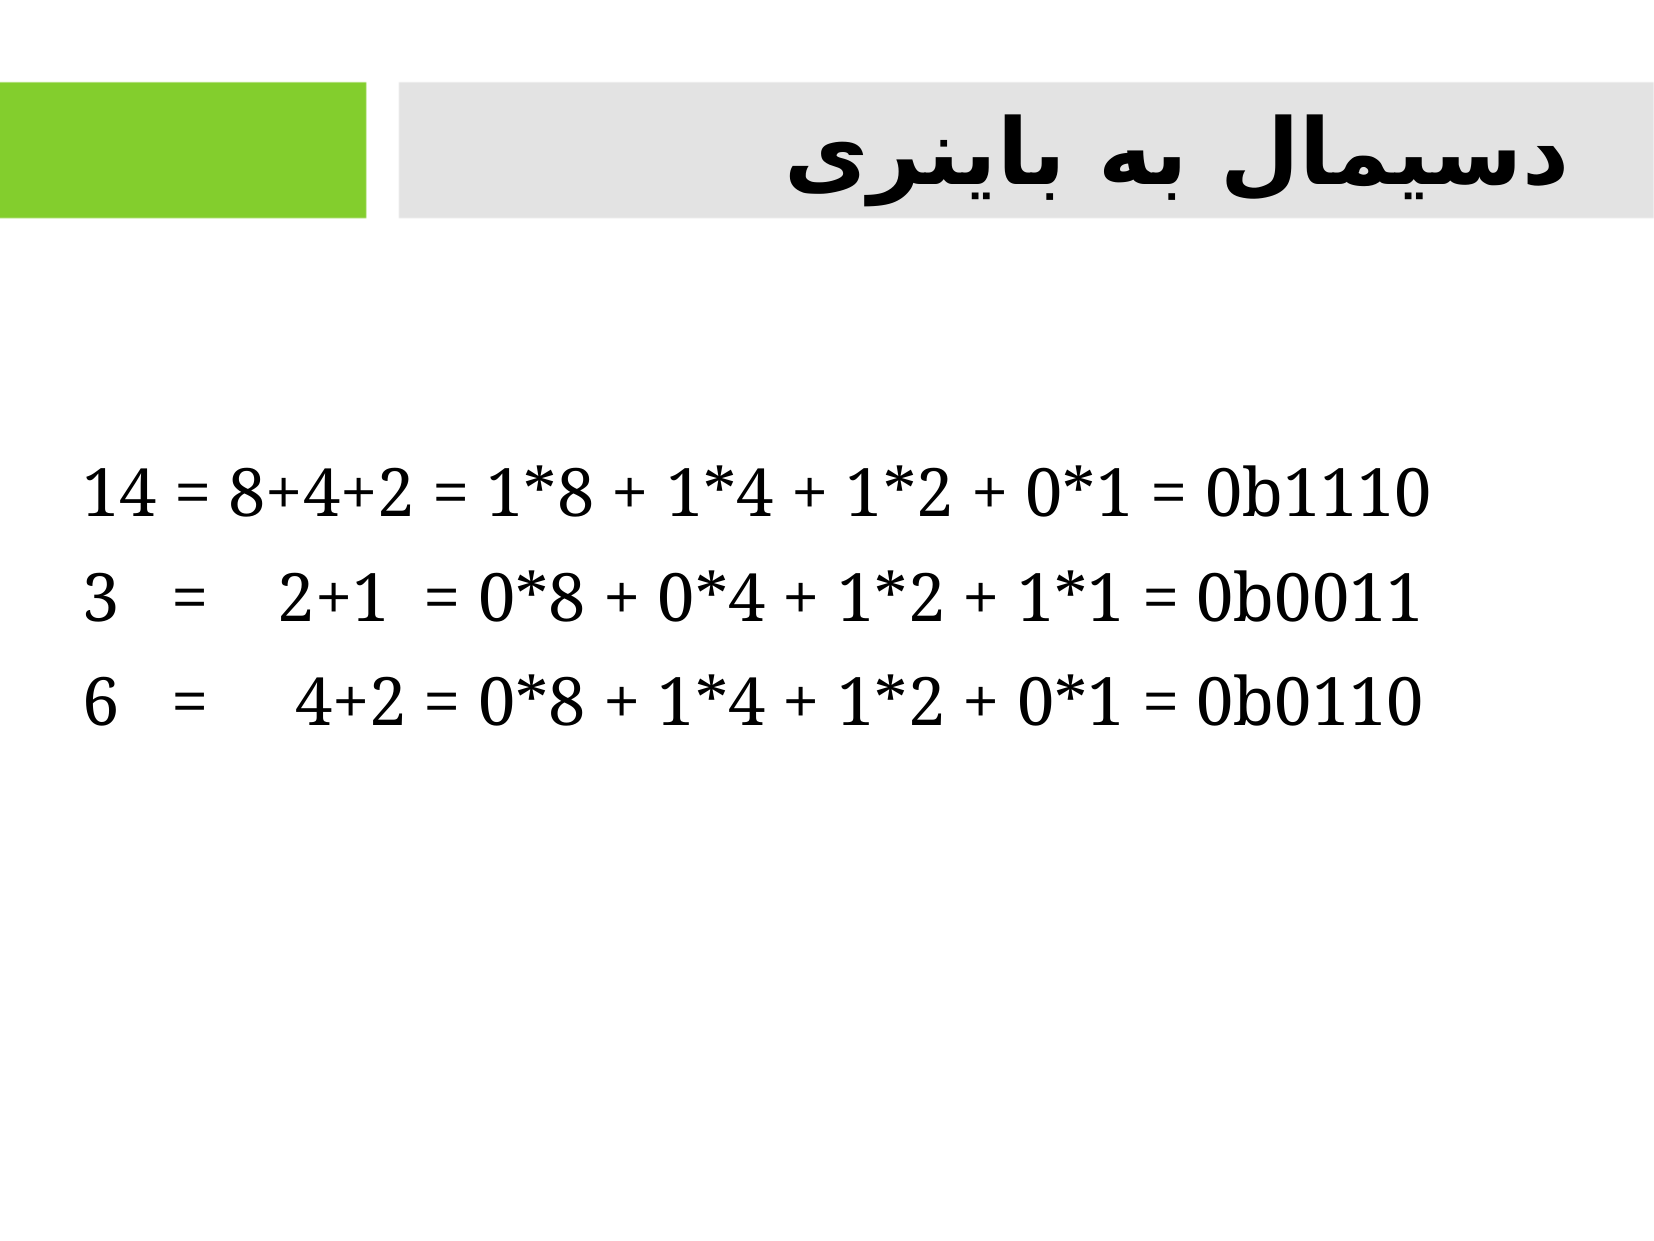

# دسیمال به باینری
14 = 8+4+2 = 1*8 + 1*4 + 1*2 + 0*1 = 0b1110
3 = 2+1 = 0*8 + 0*4 + 1*2 + 1*1 = 0b0011
6 = 4+2 = 0*8 + 1*4 + 1*2 + 0*1 = 0b0110